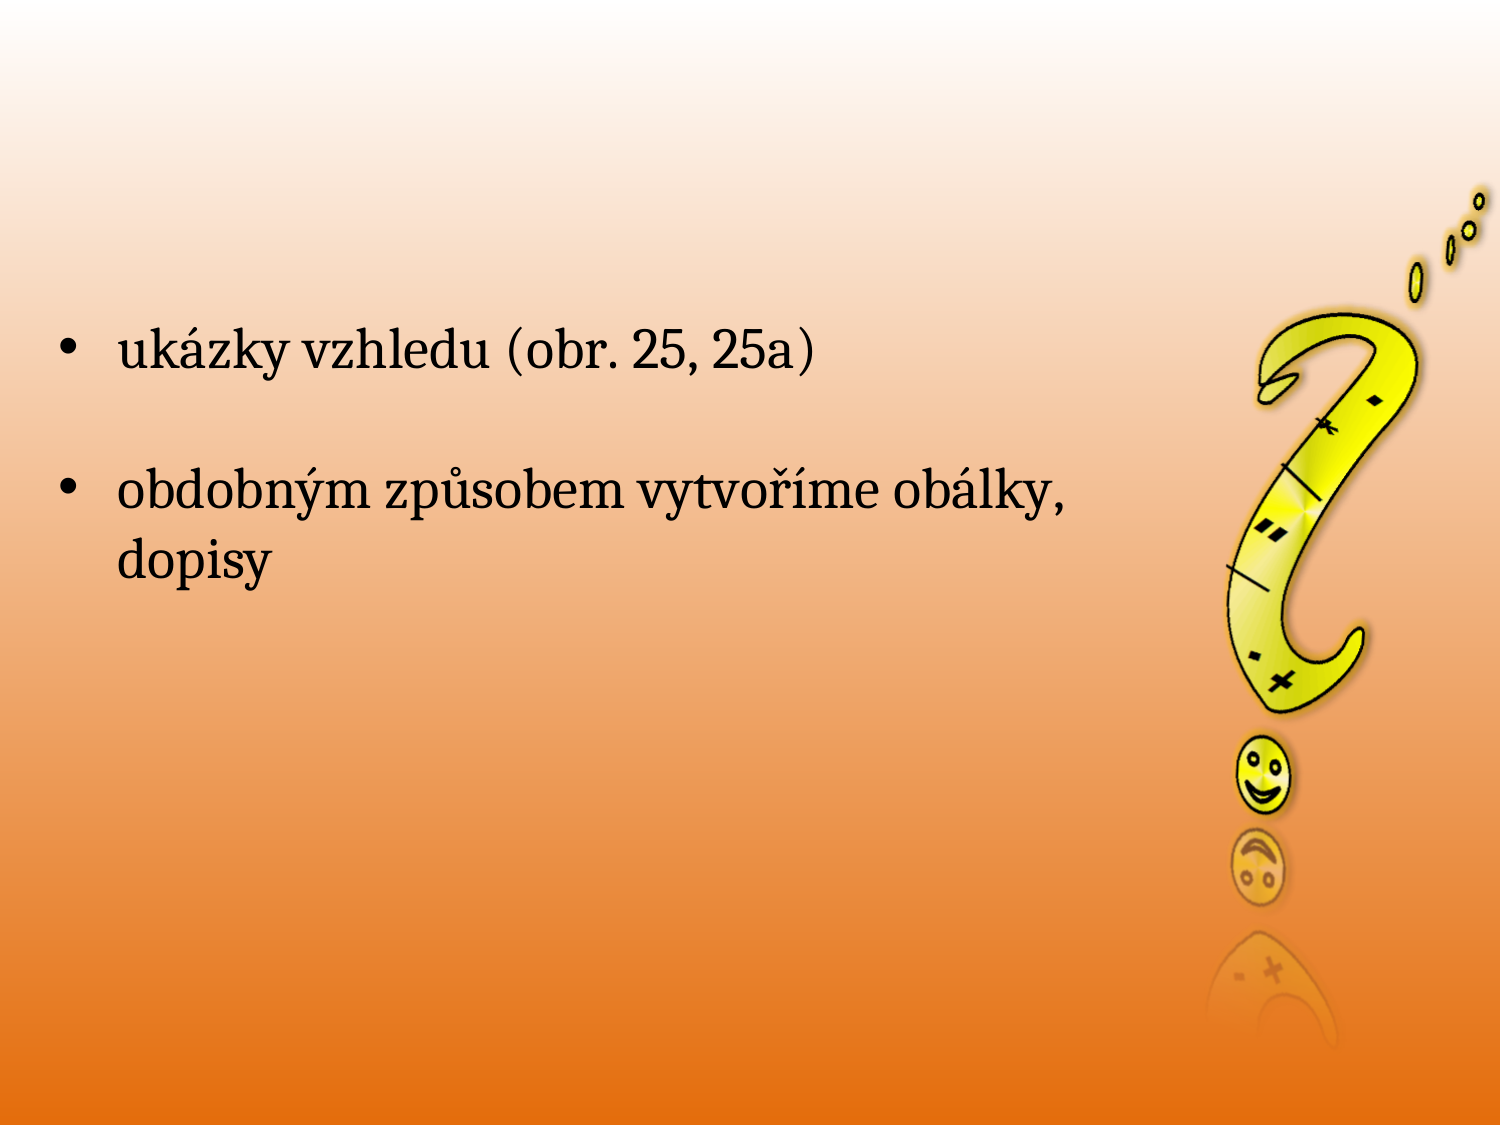

ukázky vzhledu (obr. 25, 25a)
obdobným způsobem vytvoříme obálky, dopisy